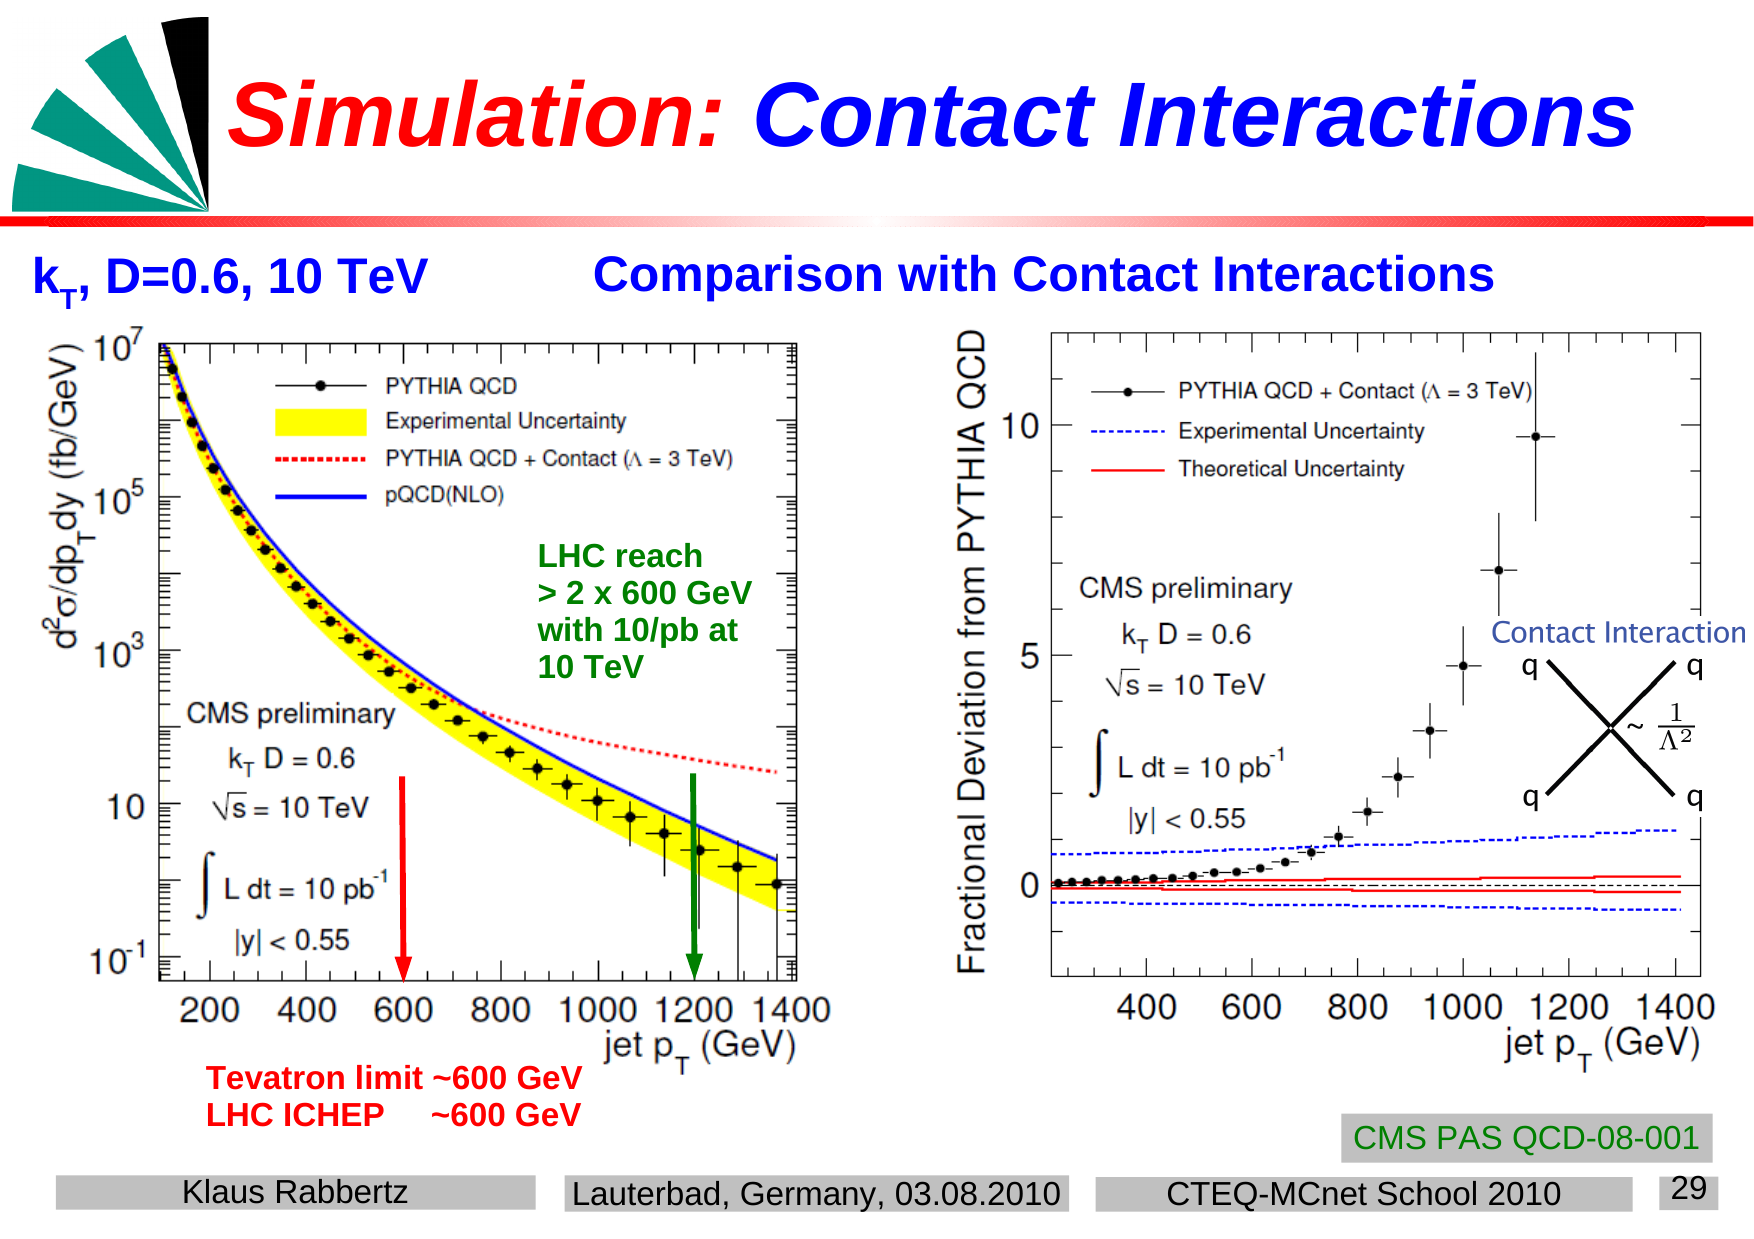

# Simulation: Contact Interactions
Comparison with Contact Interactions
kT, D=0.6, 10 TeV
LHC reach
> 2 x 600 GeV
with 10/pb at
10 TeV
Tevatron limit ~600 GeV
LHC ICHEP ~600 GeV
CMS PAS QCD-08-001